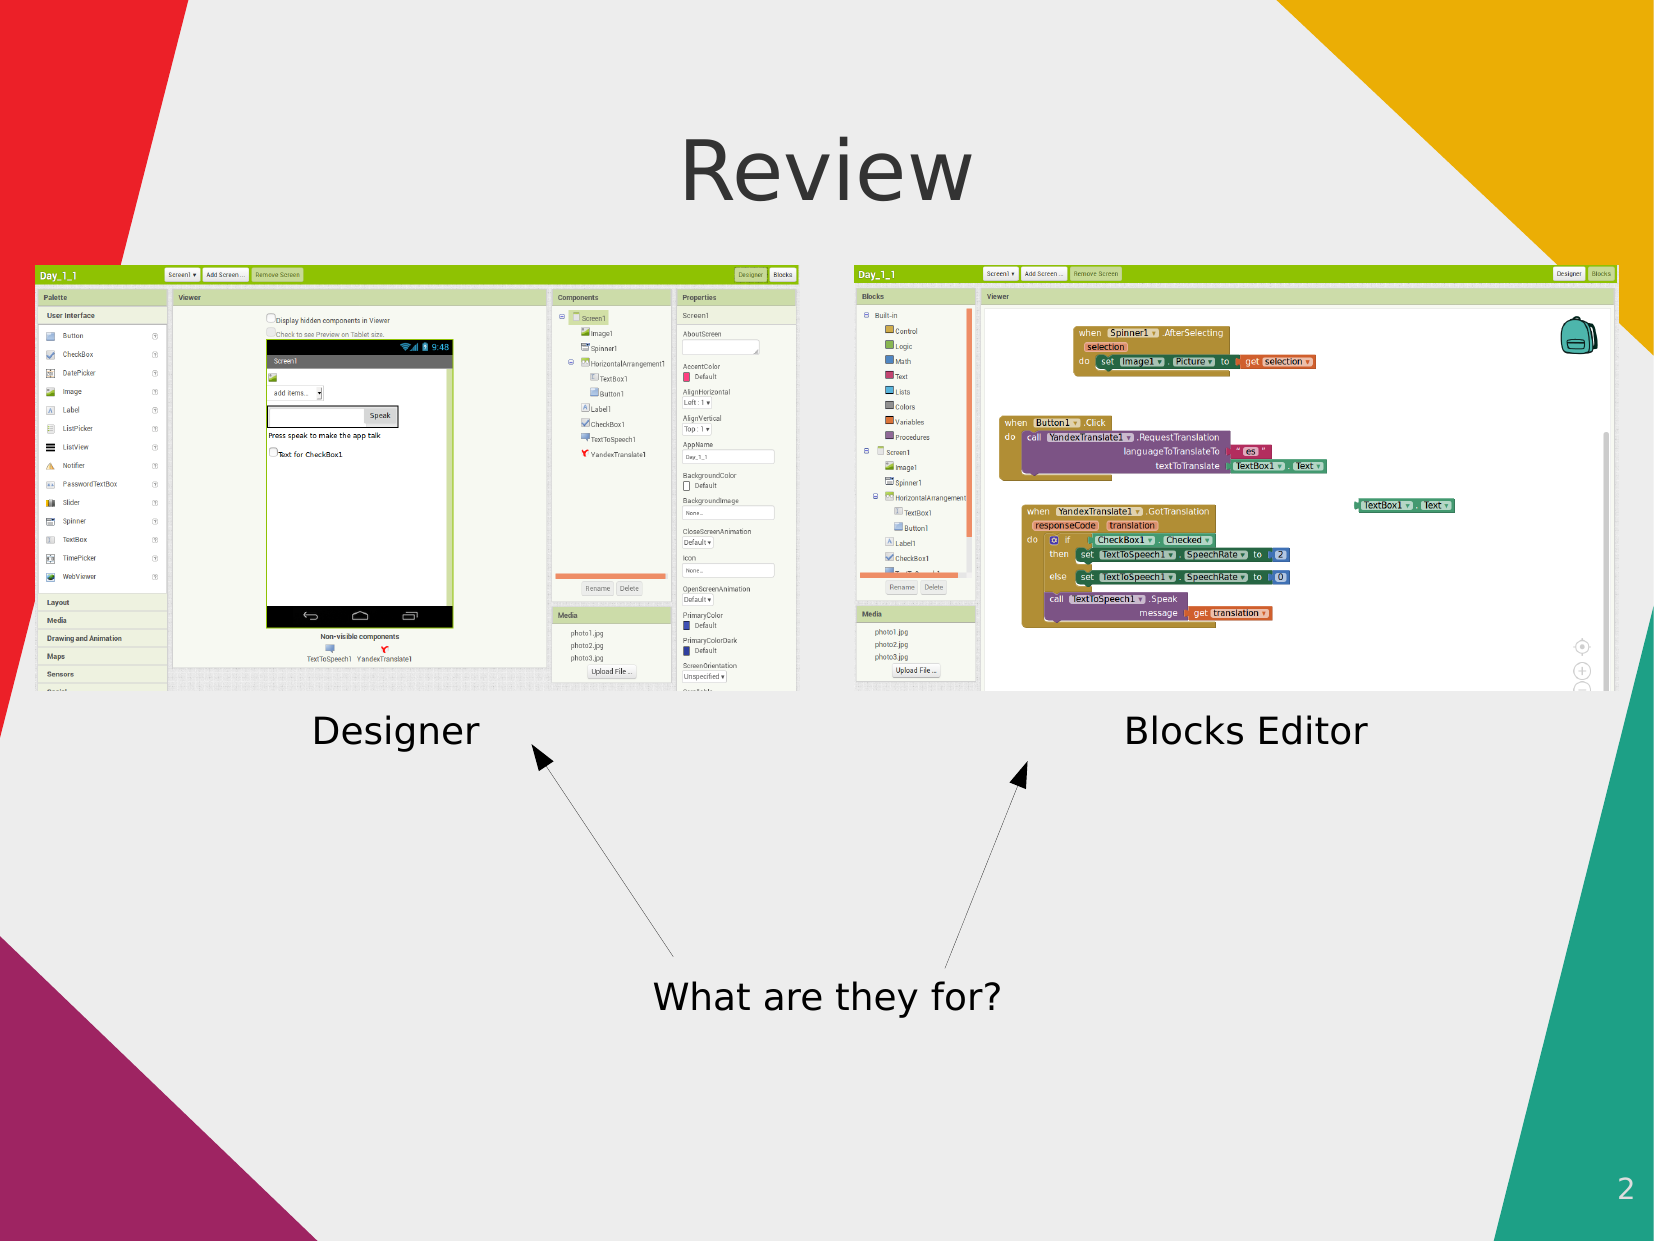

# Review
Designer
Blocks Editor
What are they for?
2